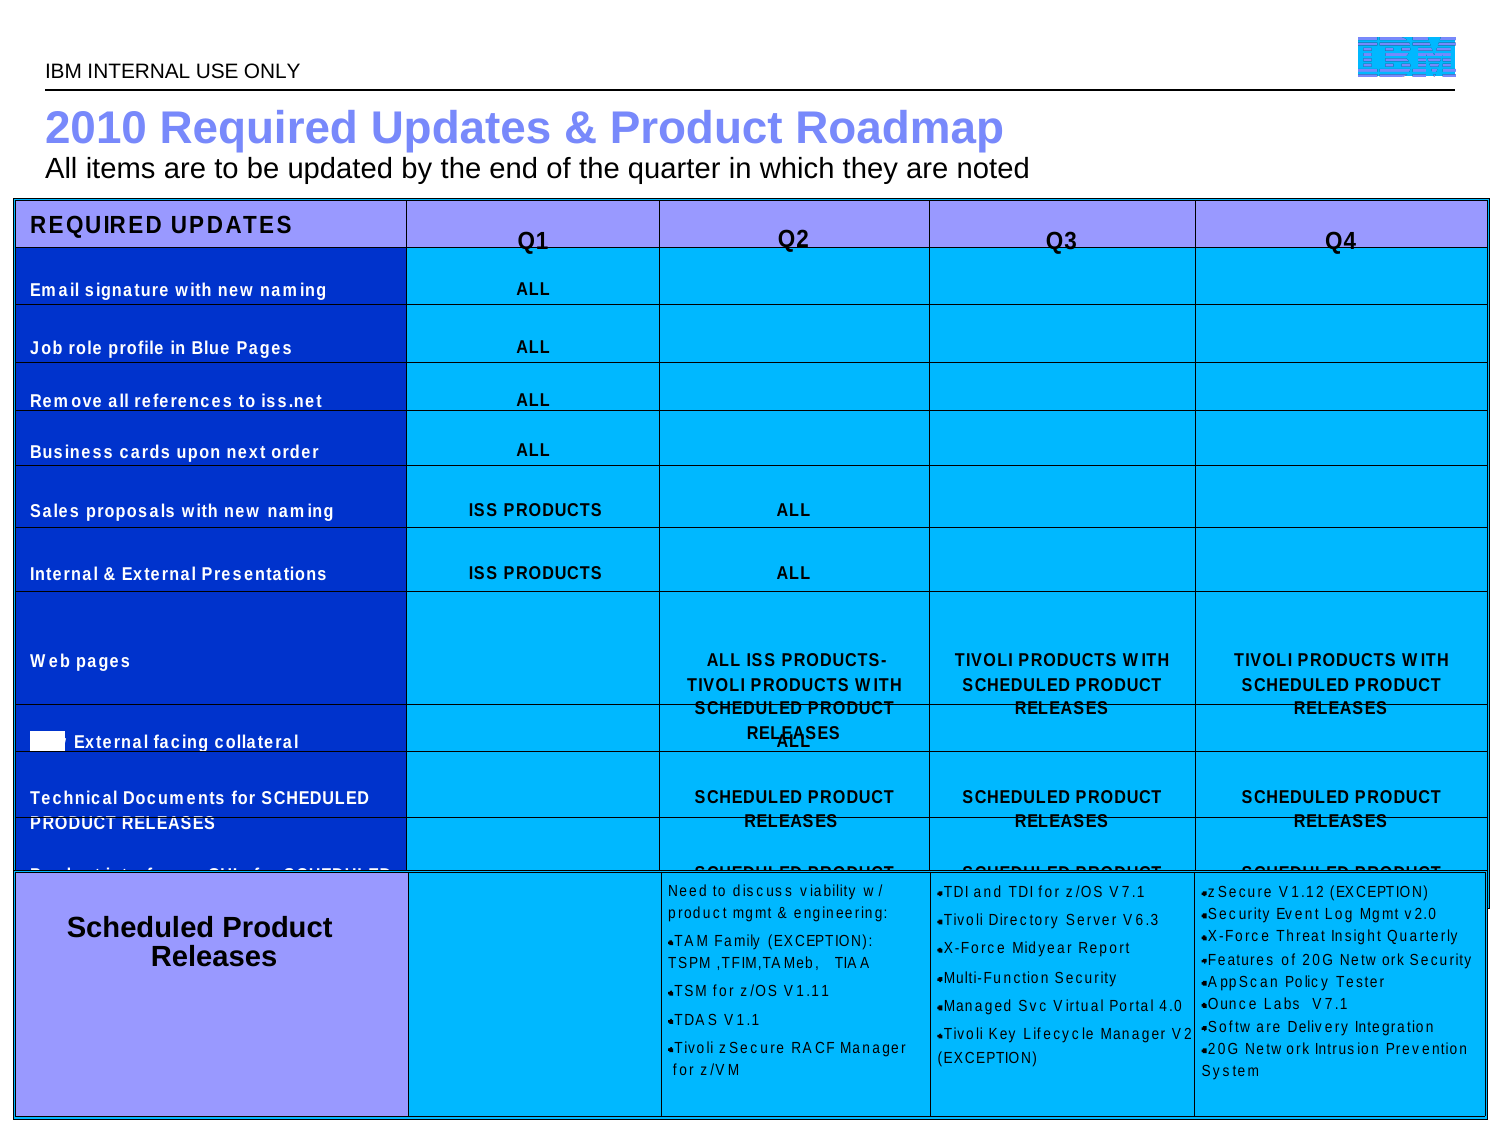

# 2010 Required Updates & Product Roadmap All items are to be updated by the end of the quarter in which they are noted
Scheduled Product Releases